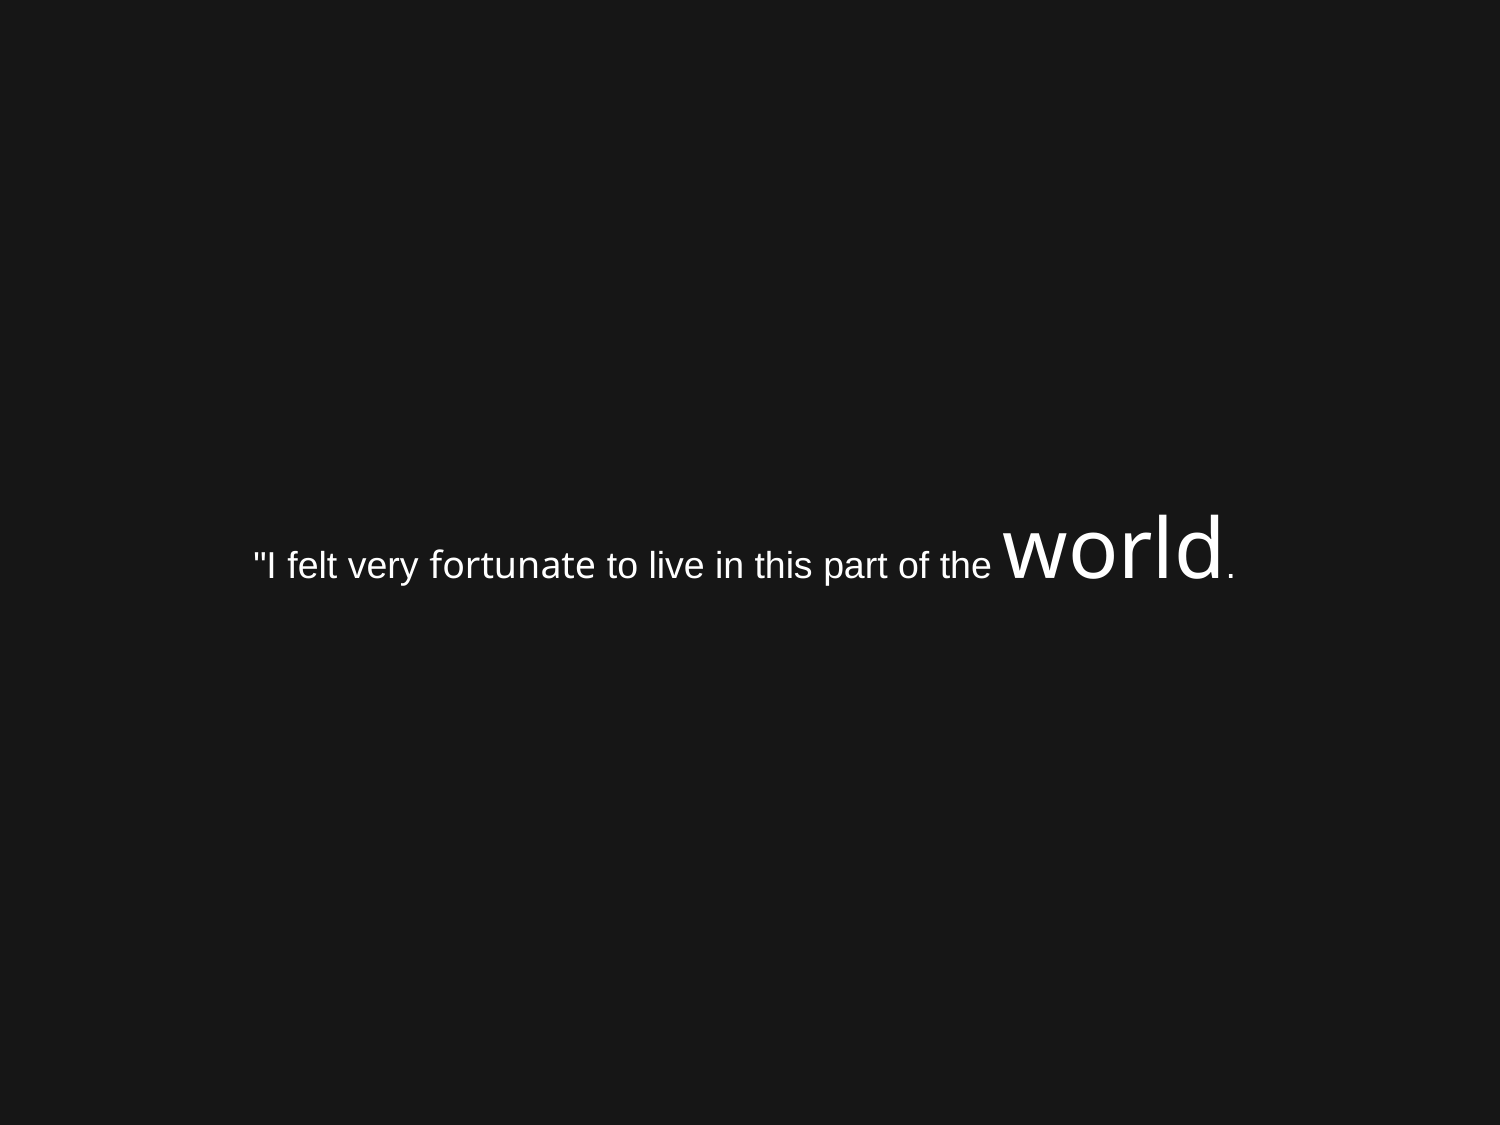

"I felt very fortunate to live in this part of the world.